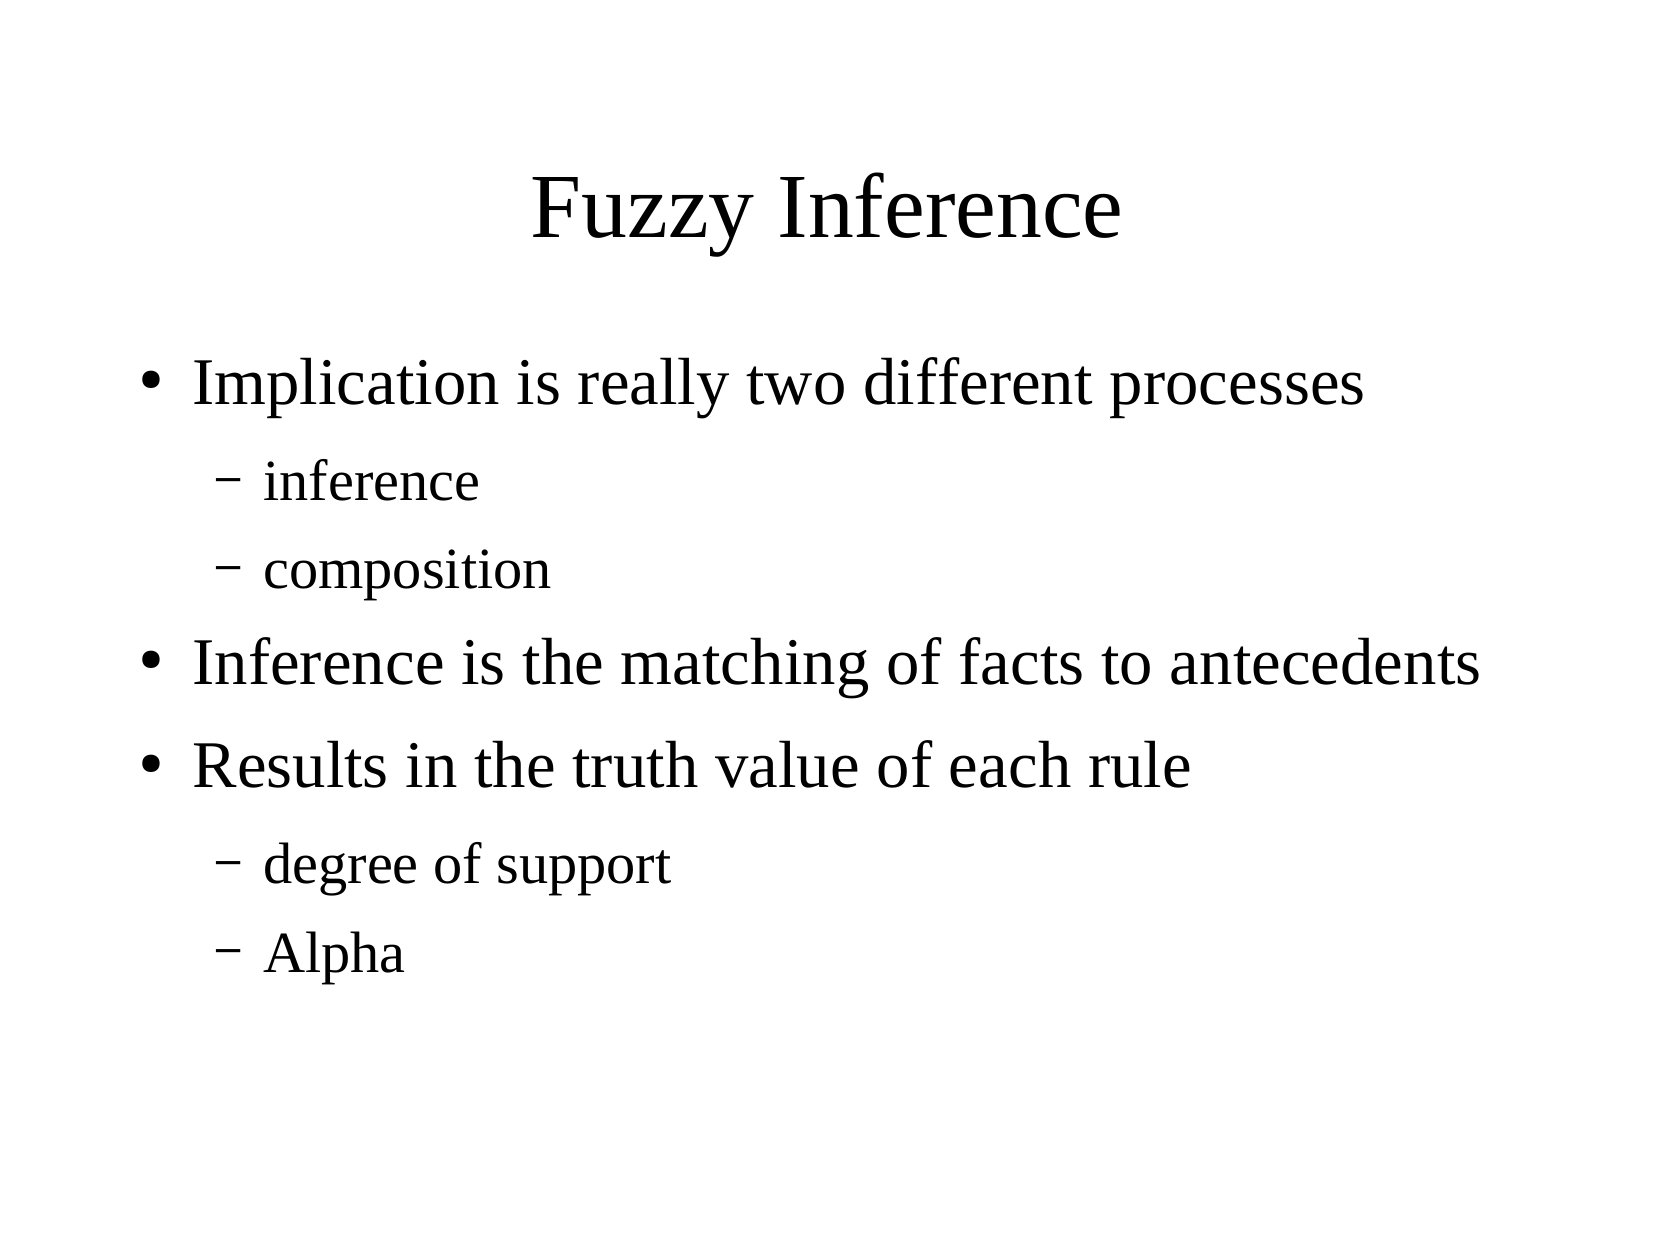

# Fuzzy Inference
Implication is really two different processes
inference
composition
Inference is the matching of facts to antecedents
Results in the truth value of each rule
degree of support
Alpha